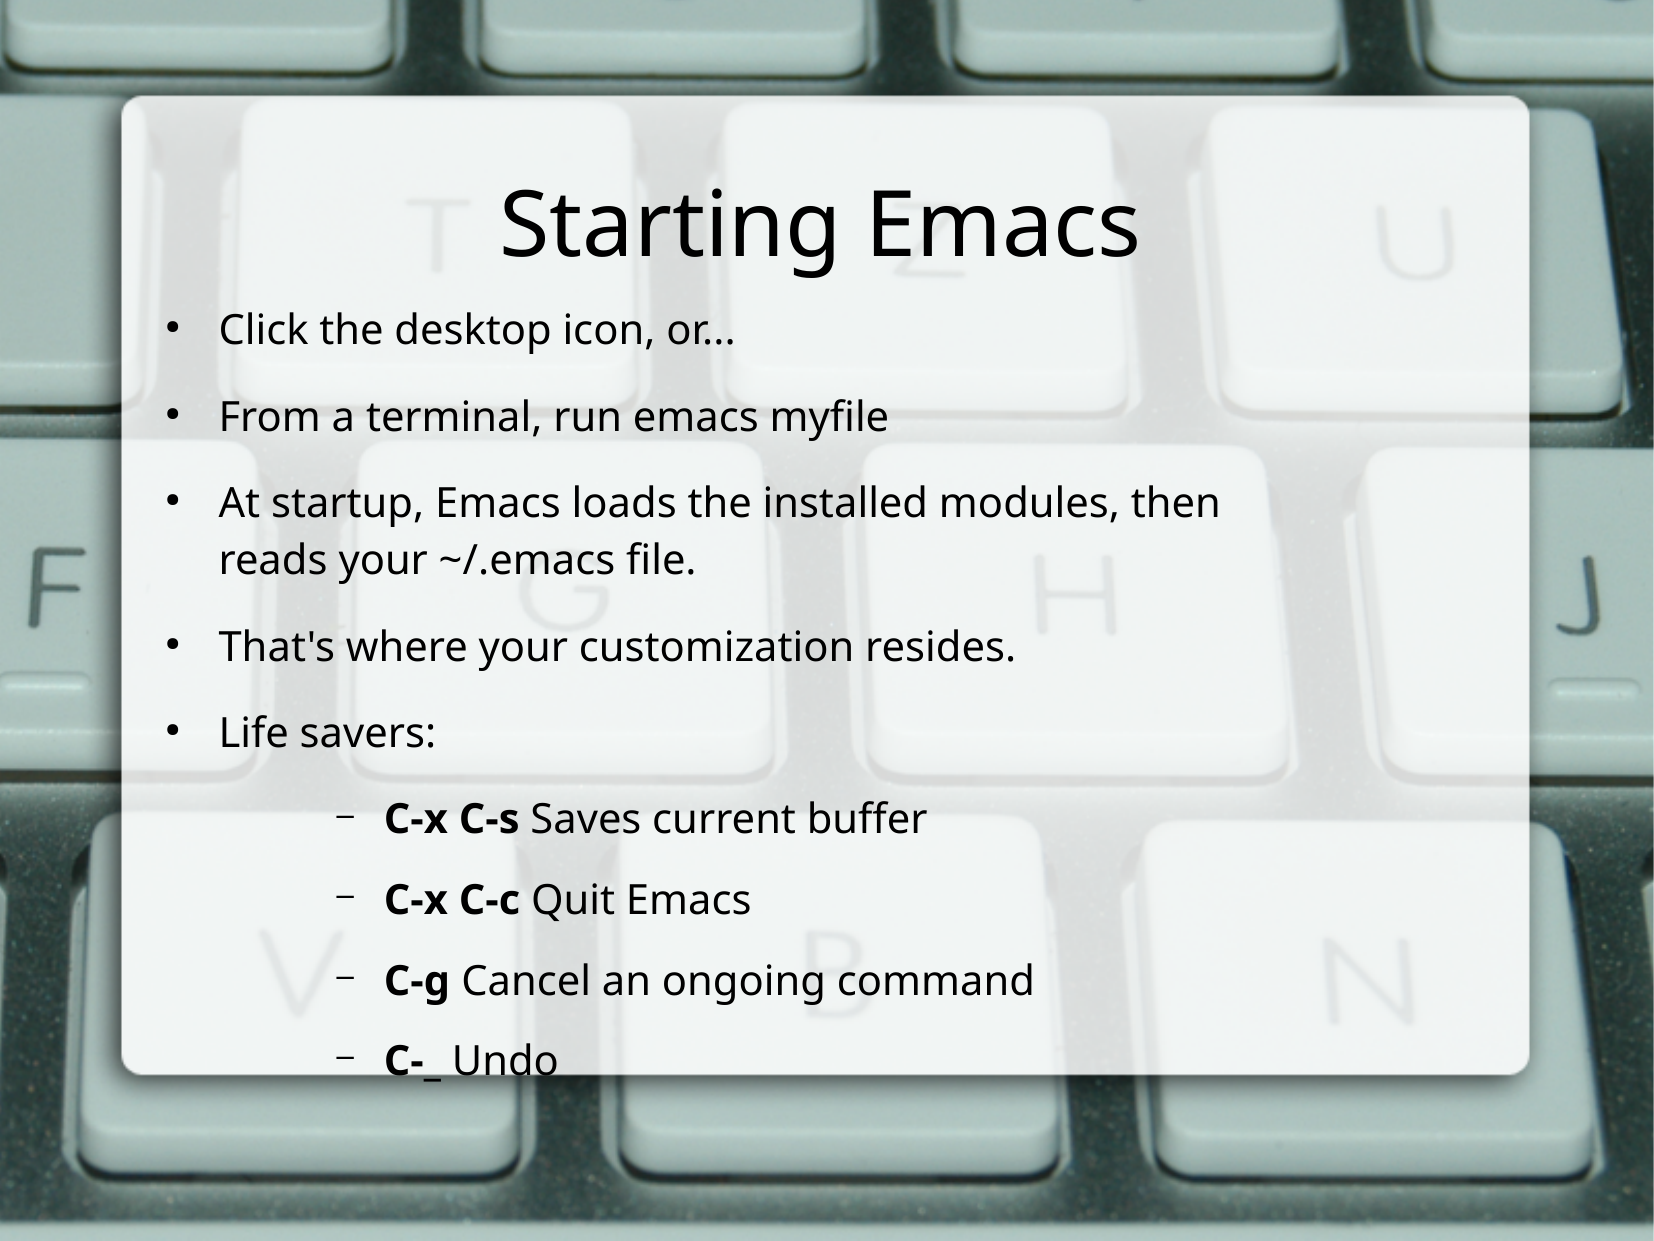

# Starting Emacs
Click the desktop icon, or...
From a terminal, run emacs myfile
At startup, Emacs loads the installed modules, then reads your ~/.emacs file.
That's where your customization resides.
Life savers:
C-x C-s Saves current buffer
C-x C-c Quit Emacs
C-g Cancel an ongoing command
C-_ Undo